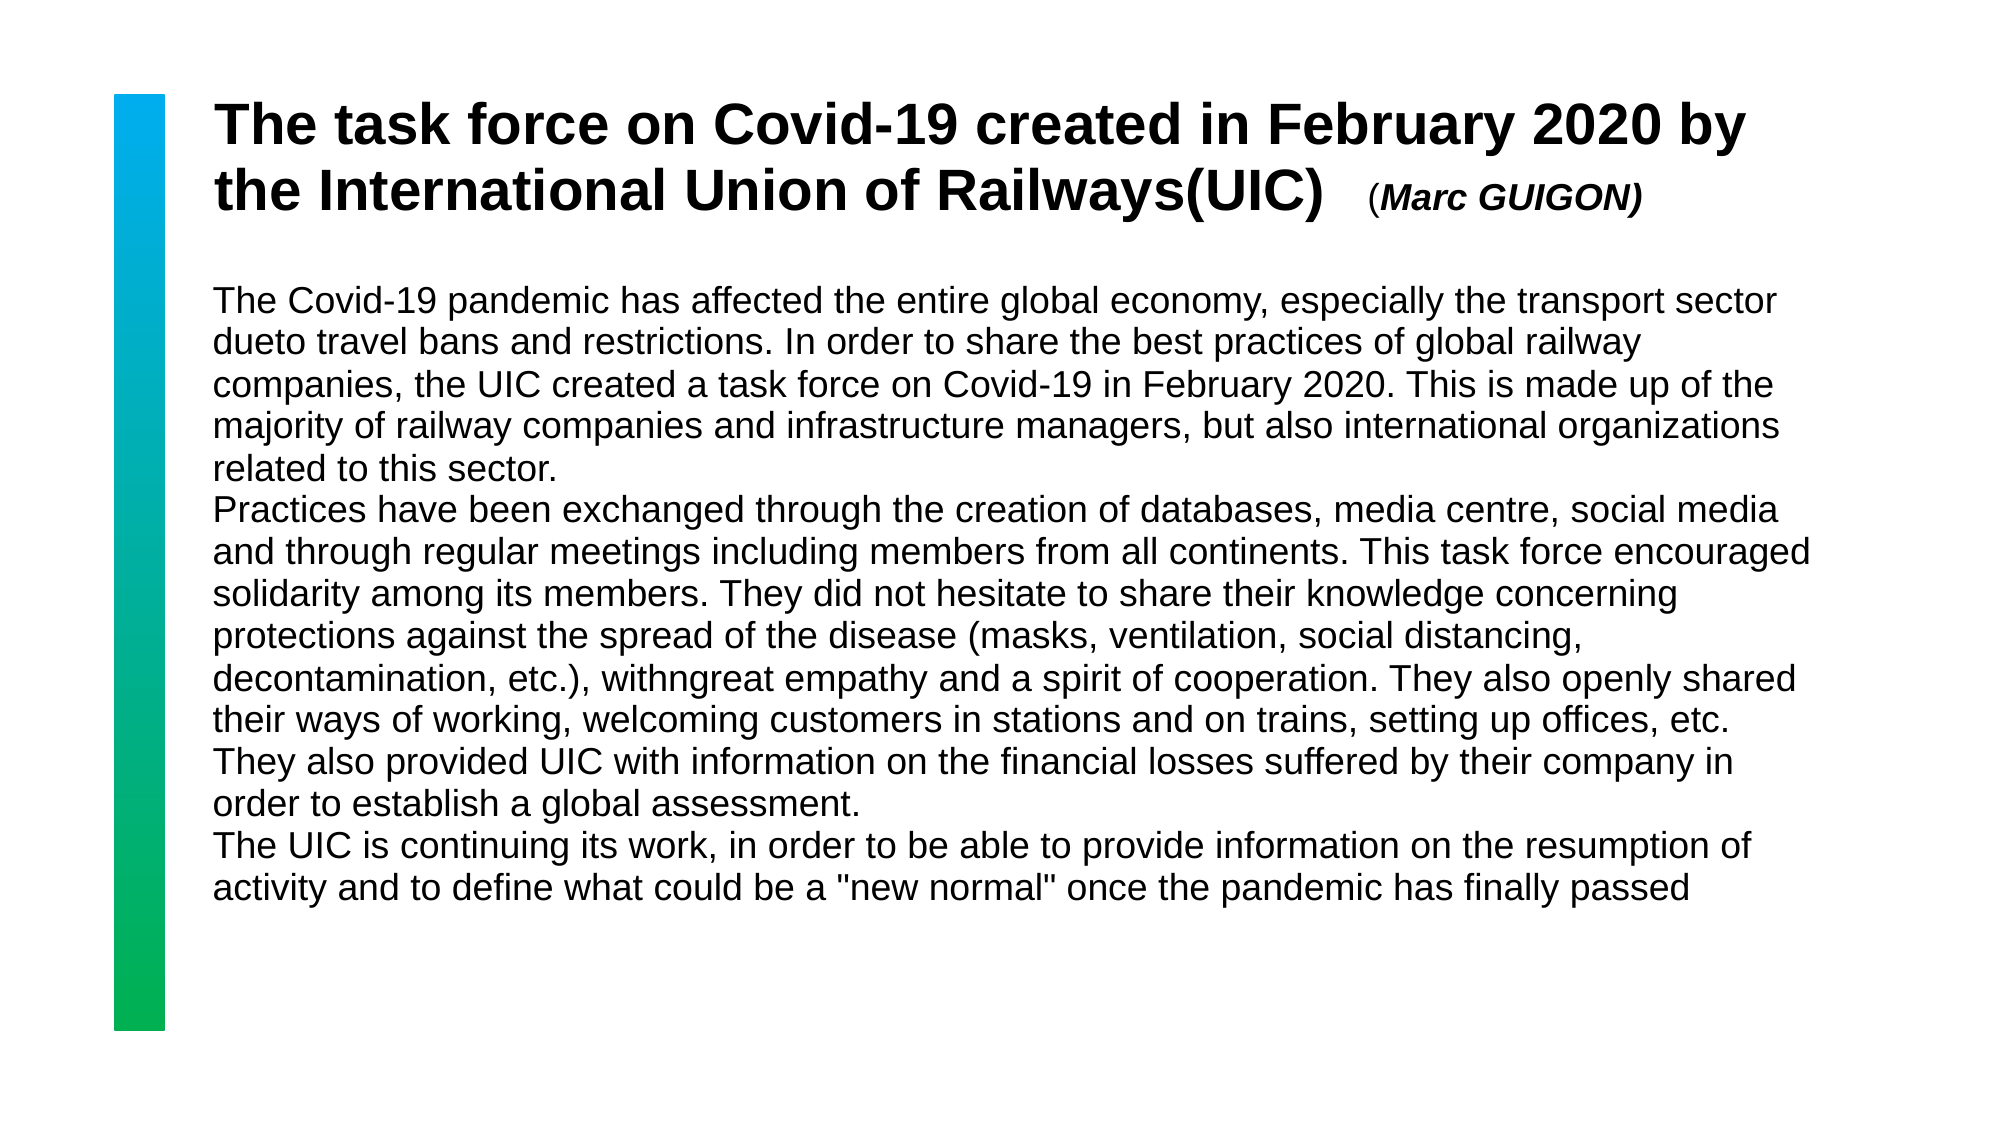

The task force on Covid-19 created in February 2020 by the International Union of Railways(UIC) (Marc GUIGON)
The Covid-19 pandemic has affected the entire global economy, especially the transport sector dueto travel bans and restrictions. In order to share the best practices of global railway companies, the UIC created a task force on Covid-19 in February 2020. This is made up of the majority of railway companies and infrastructure managers, but also international organizations related to this sector.
Practices have been exchanged through the creation of databases, media centre, social media and through regular meetings including members from all continents. This task force encouraged
solidarity among its members. They did not hesitate to share their knowledge concerning protections against the spread of the disease (masks, ventilation, social distancing, decontamination, etc.), withngreat empathy and a spirit of cooperation. They also openly shared their ways of working, welcoming customers in stations and on trains, setting up offices, etc. They also provided UIC with information on the financial losses suffered by their company in order to establish a global assessment.
The UIC is continuing its work, in order to be able to provide information on the resumption of
activity and to define what could be a "new normal" once the pandemic has finally passed